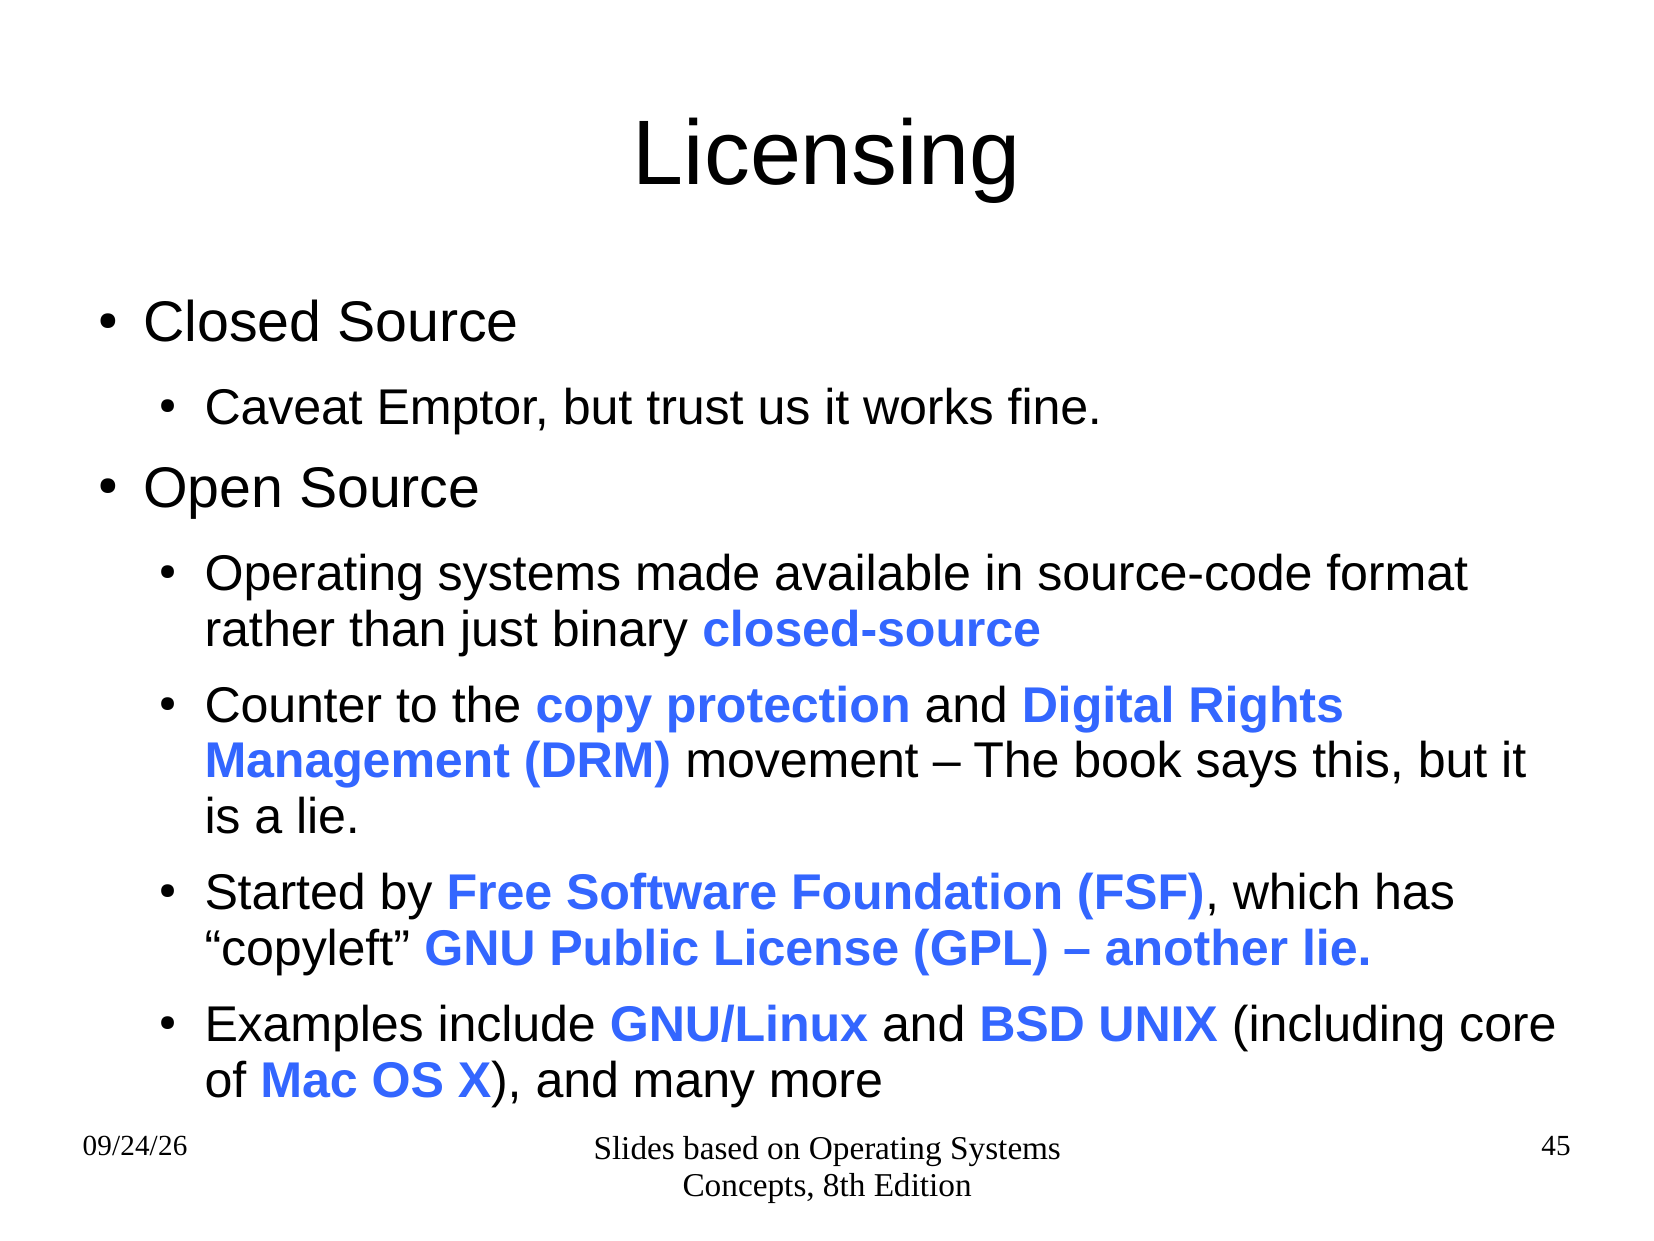

# Licensing
Closed Source
Caveat Emptor, but trust us it works fine.
Open Source
Operating systems made available in source-code format rather than just binary closed-source
Counter to the copy protection and Digital Rights Management (DRM) movement – The book says this, but it is a lie.
Started by Free Software Foundation (FSF), which has “copyleft” GNU Public License (GPL) – another lie.
Examples include GNU/Linux and BSD UNIX (including core of Mac OS X), and many more
45